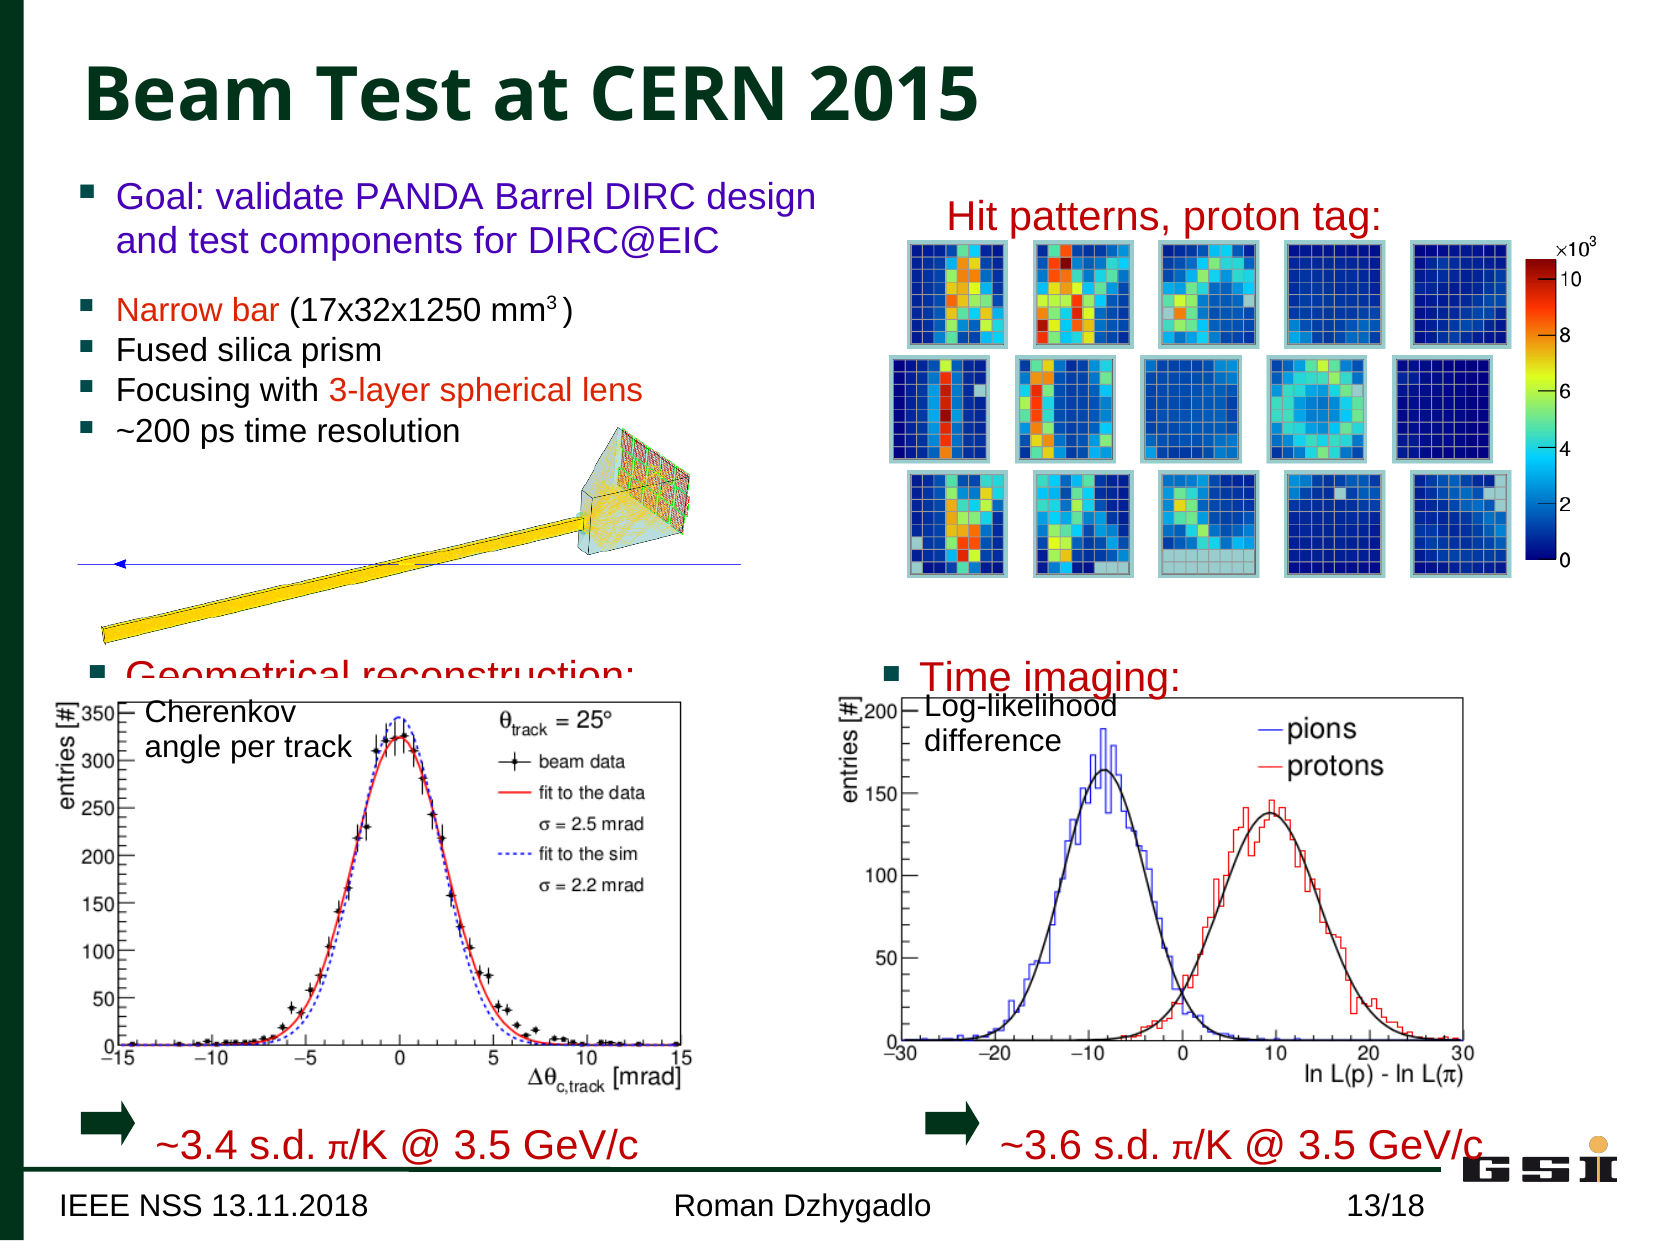

# Beam Test at CERN 2015
Hit patterns, proton tag:
Goal: validate PANDA Barrel DIRC design
and test components for DIRC@EIC
Narrow bar (17x32x1250 mm3 )
Fused silica prism
Focusing with 3-layer spherical lens
~200 ps time resolution
Geometrical reconstruction:
Time imaging:
Log-likelihood
difference
Cherenkov
angle per track
 ~3.4 s.d. π/K @ 3.5 GeV/c
 ~3.6 s.d. π/K @ 3.5 GeV/c
IEEE NSS 13.11.2018 Roman Dzhygadlo
13